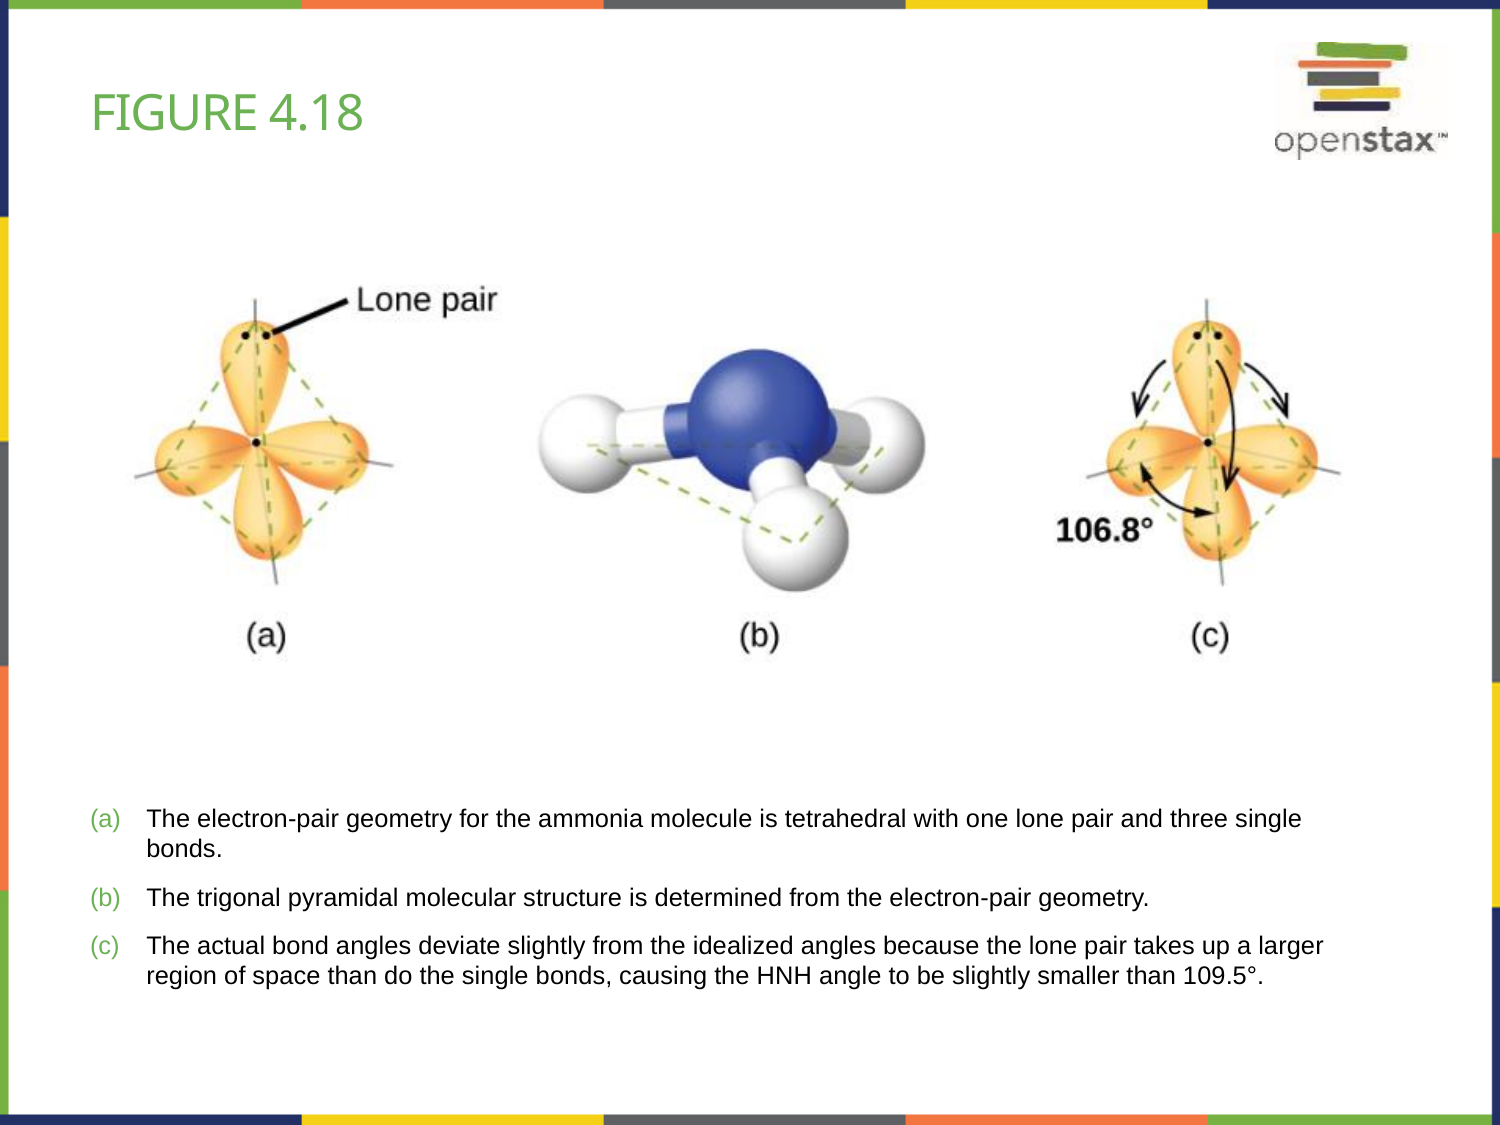

# Figure 4.18
The electron-pair geometry for the ammonia molecule is tetrahedral with one lone pair and three single bonds.
The trigonal pyramidal molecular structure is determined from the electron-pair geometry.
The actual bond angles deviate slightly from the idealized angles because the lone pair takes up a larger region of space than do the single bonds, causing the HNH angle to be slightly smaller than 109.5°.